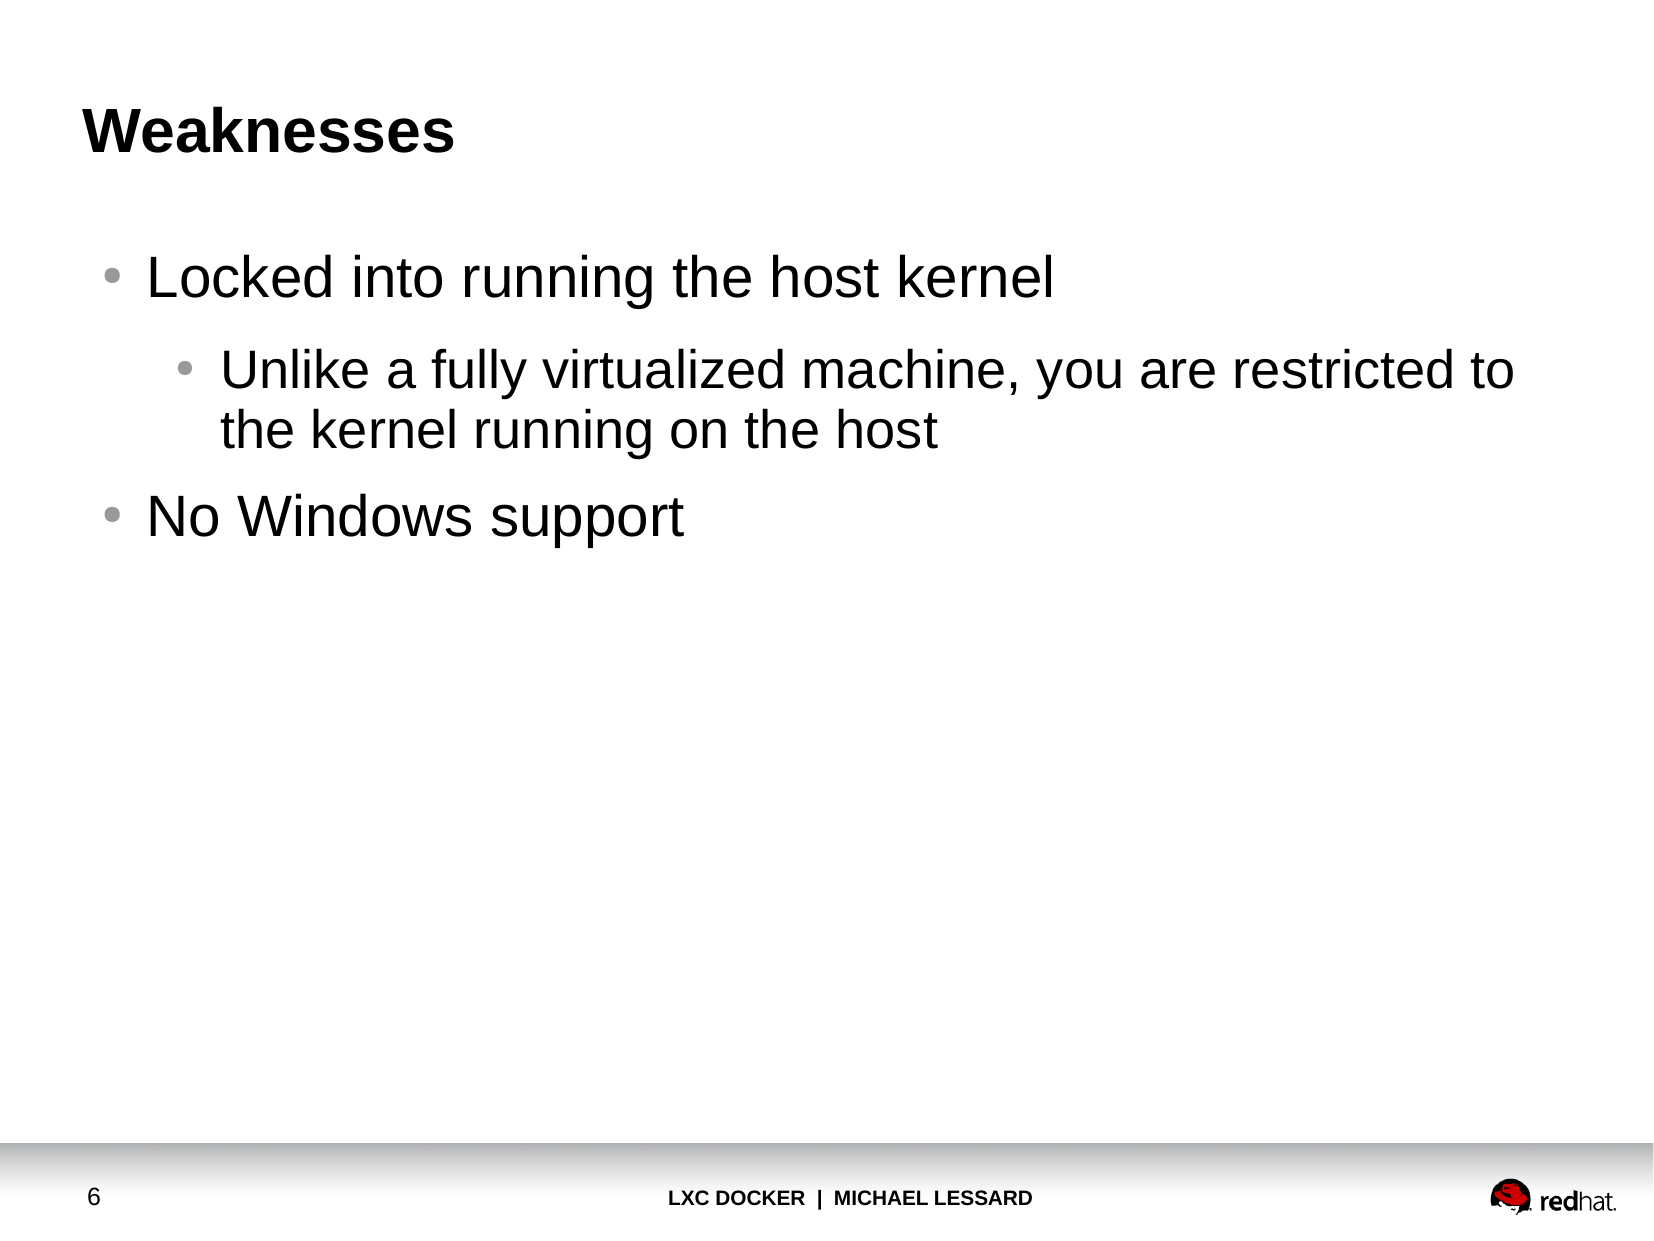

# Weaknesses
Locked into running the host kernel
Unlike a fully virtualized machine, you are restricted to the kernel running on the host
No Windows support